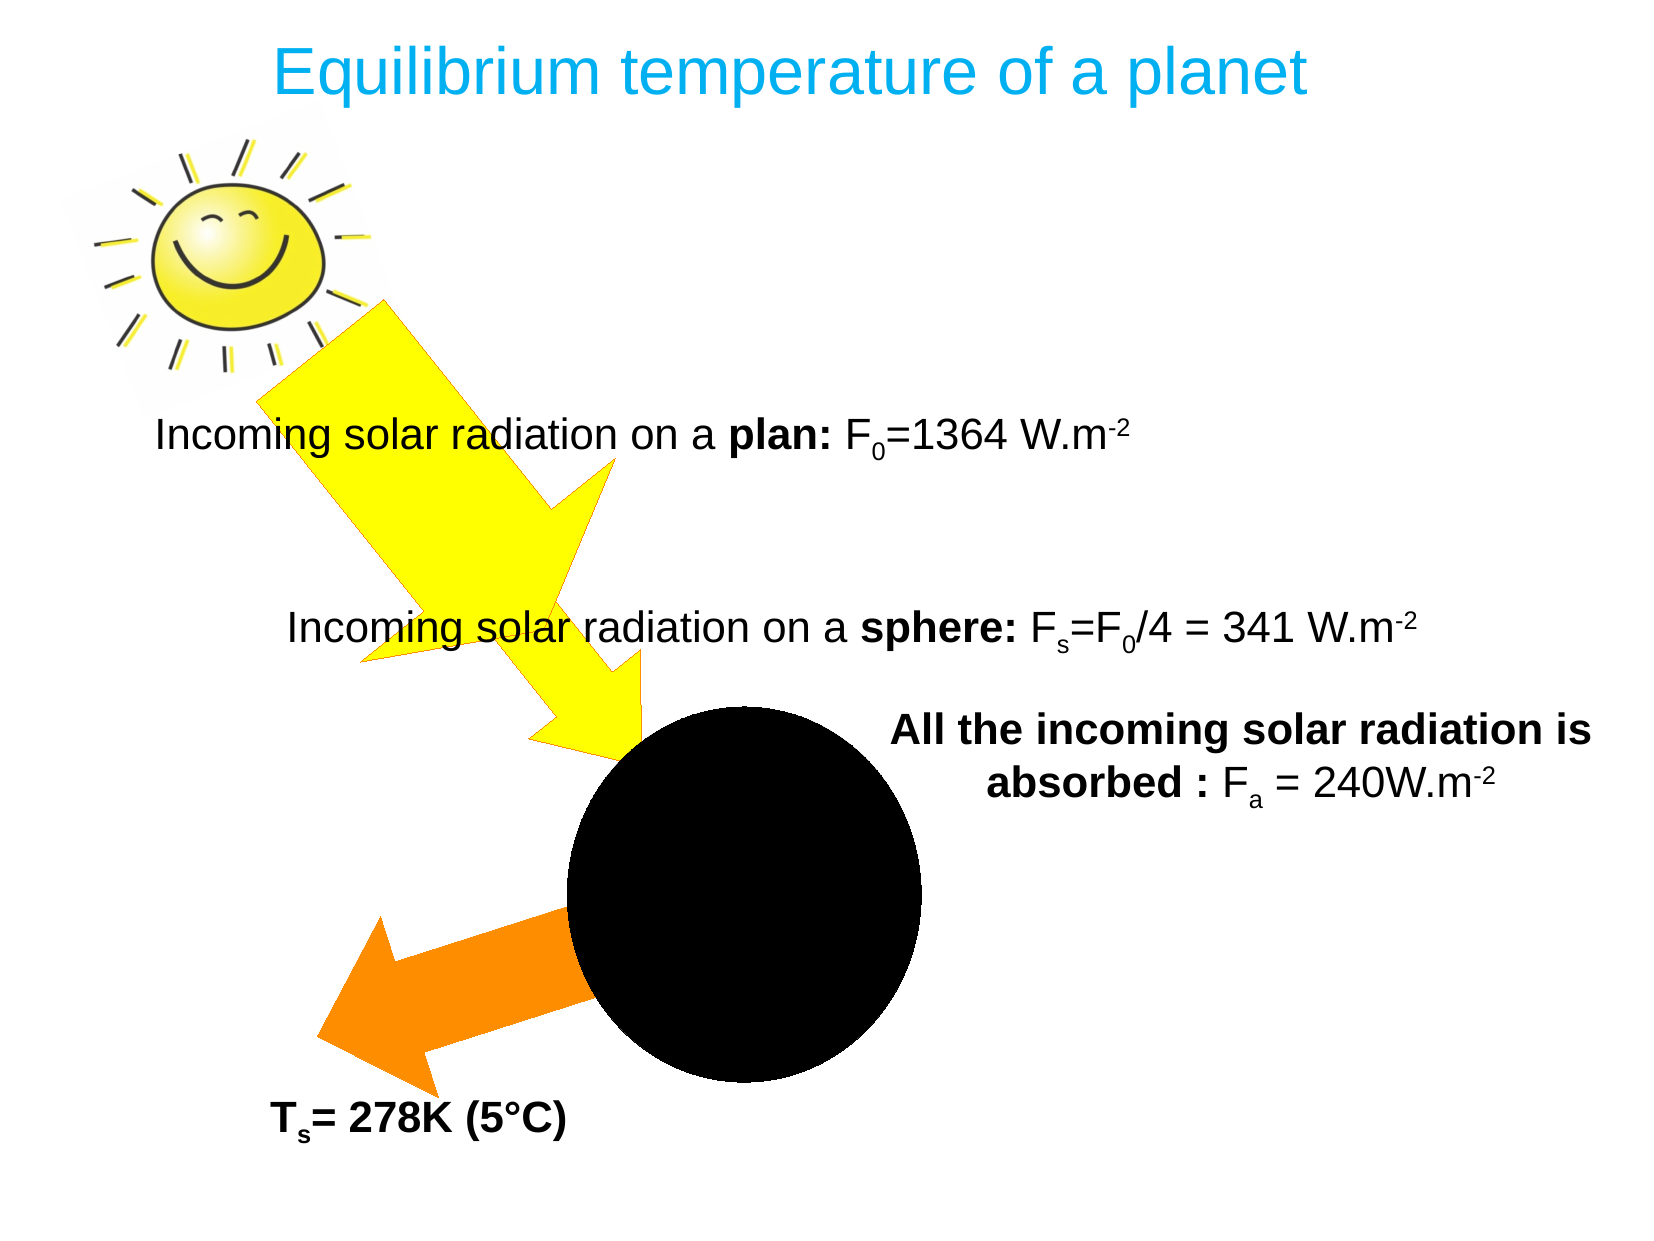

Equilibrium temperature of a planet
Incoming solar radiation on a plan: F0=1364 W.m-2
Incoming solar radiation on a sphere: Fs=F0/4 = 341 W.m-2
All the incoming solar radiation is absorbed : Fa = 240W.m-2
Ts= 278K (5°C)